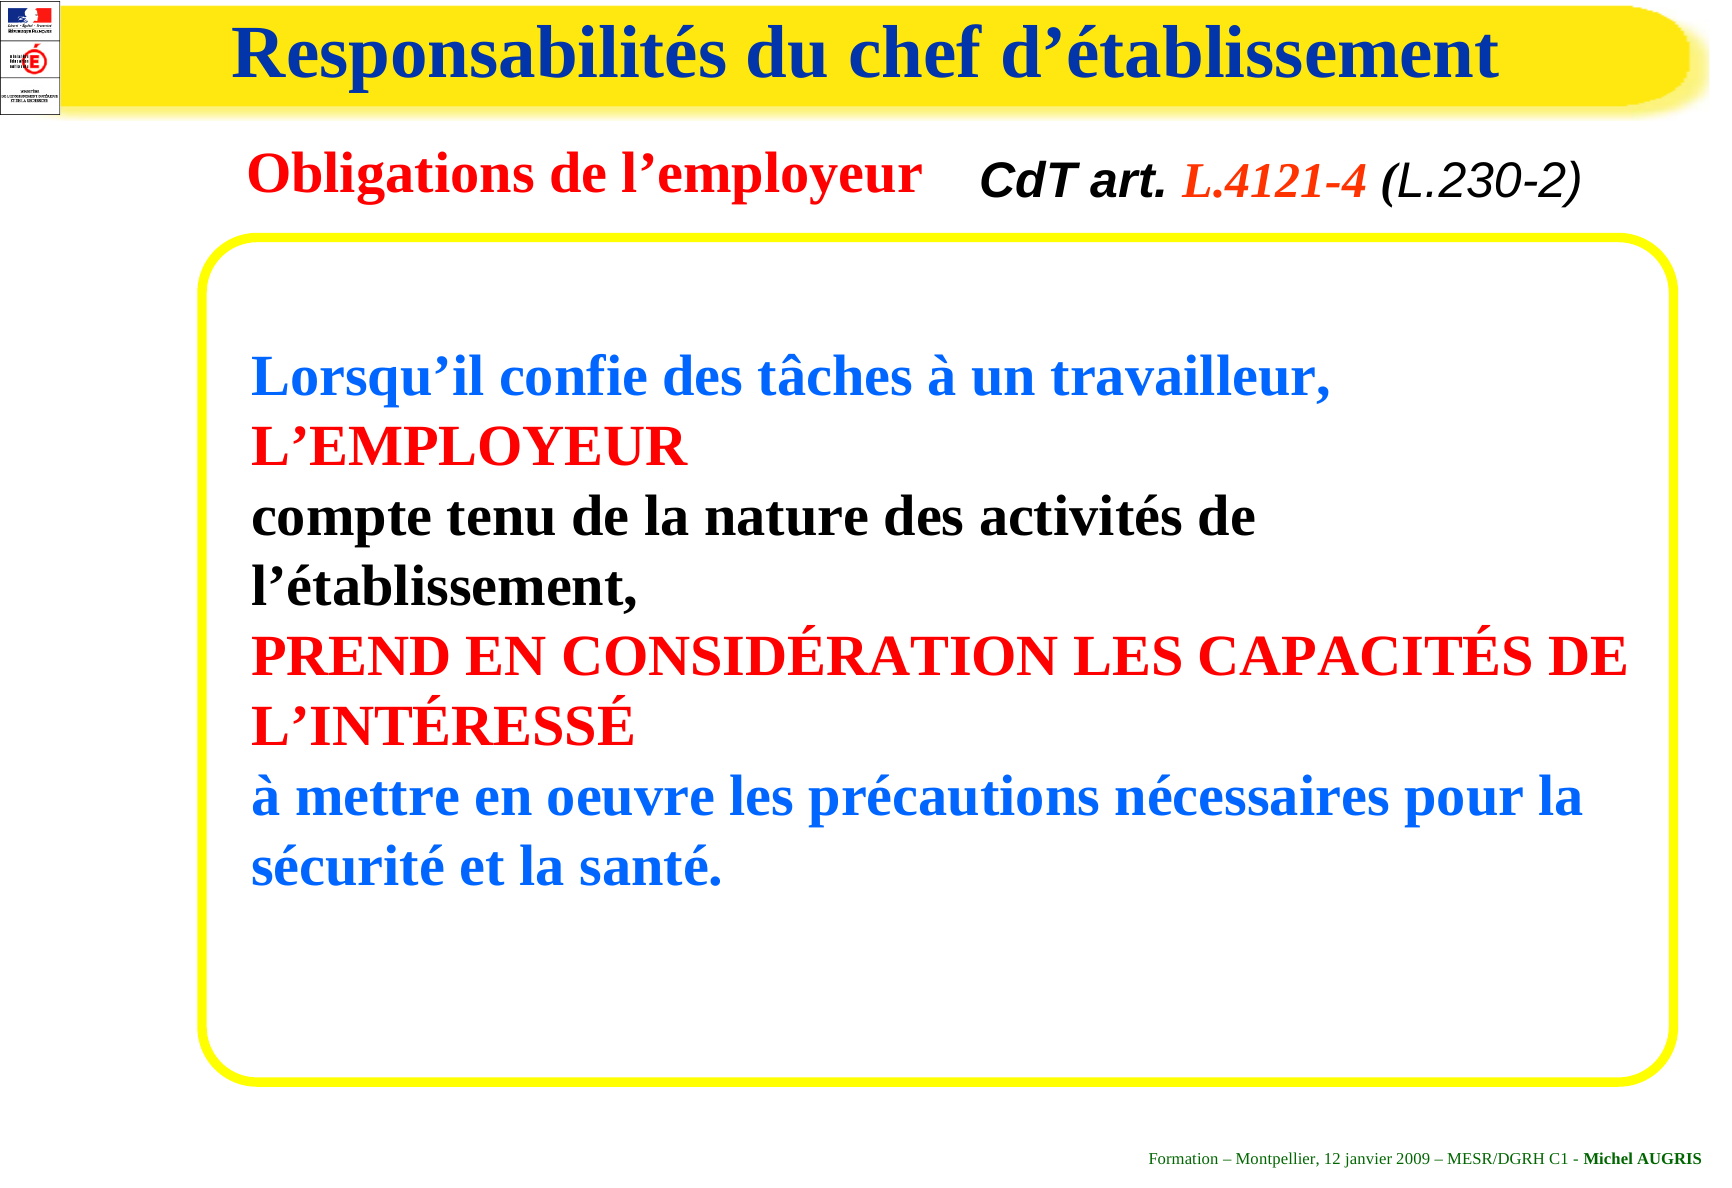

Responsabilités du chef d’établissement
Obligations de l’employeur
CdT art. L.4121-4 (L.230-2)
Lorsqu’il confie des tâches à un travailleur, L’EMPLOYEUR
compte tenu de la nature des activités de l’établissement,
PREND EN CONSIDÉRATION LES CAPACITÉS DE L’INTÉRESSÉ
à mettre en oeuvre les précautions nécessaires pour la sécurité et la santé.